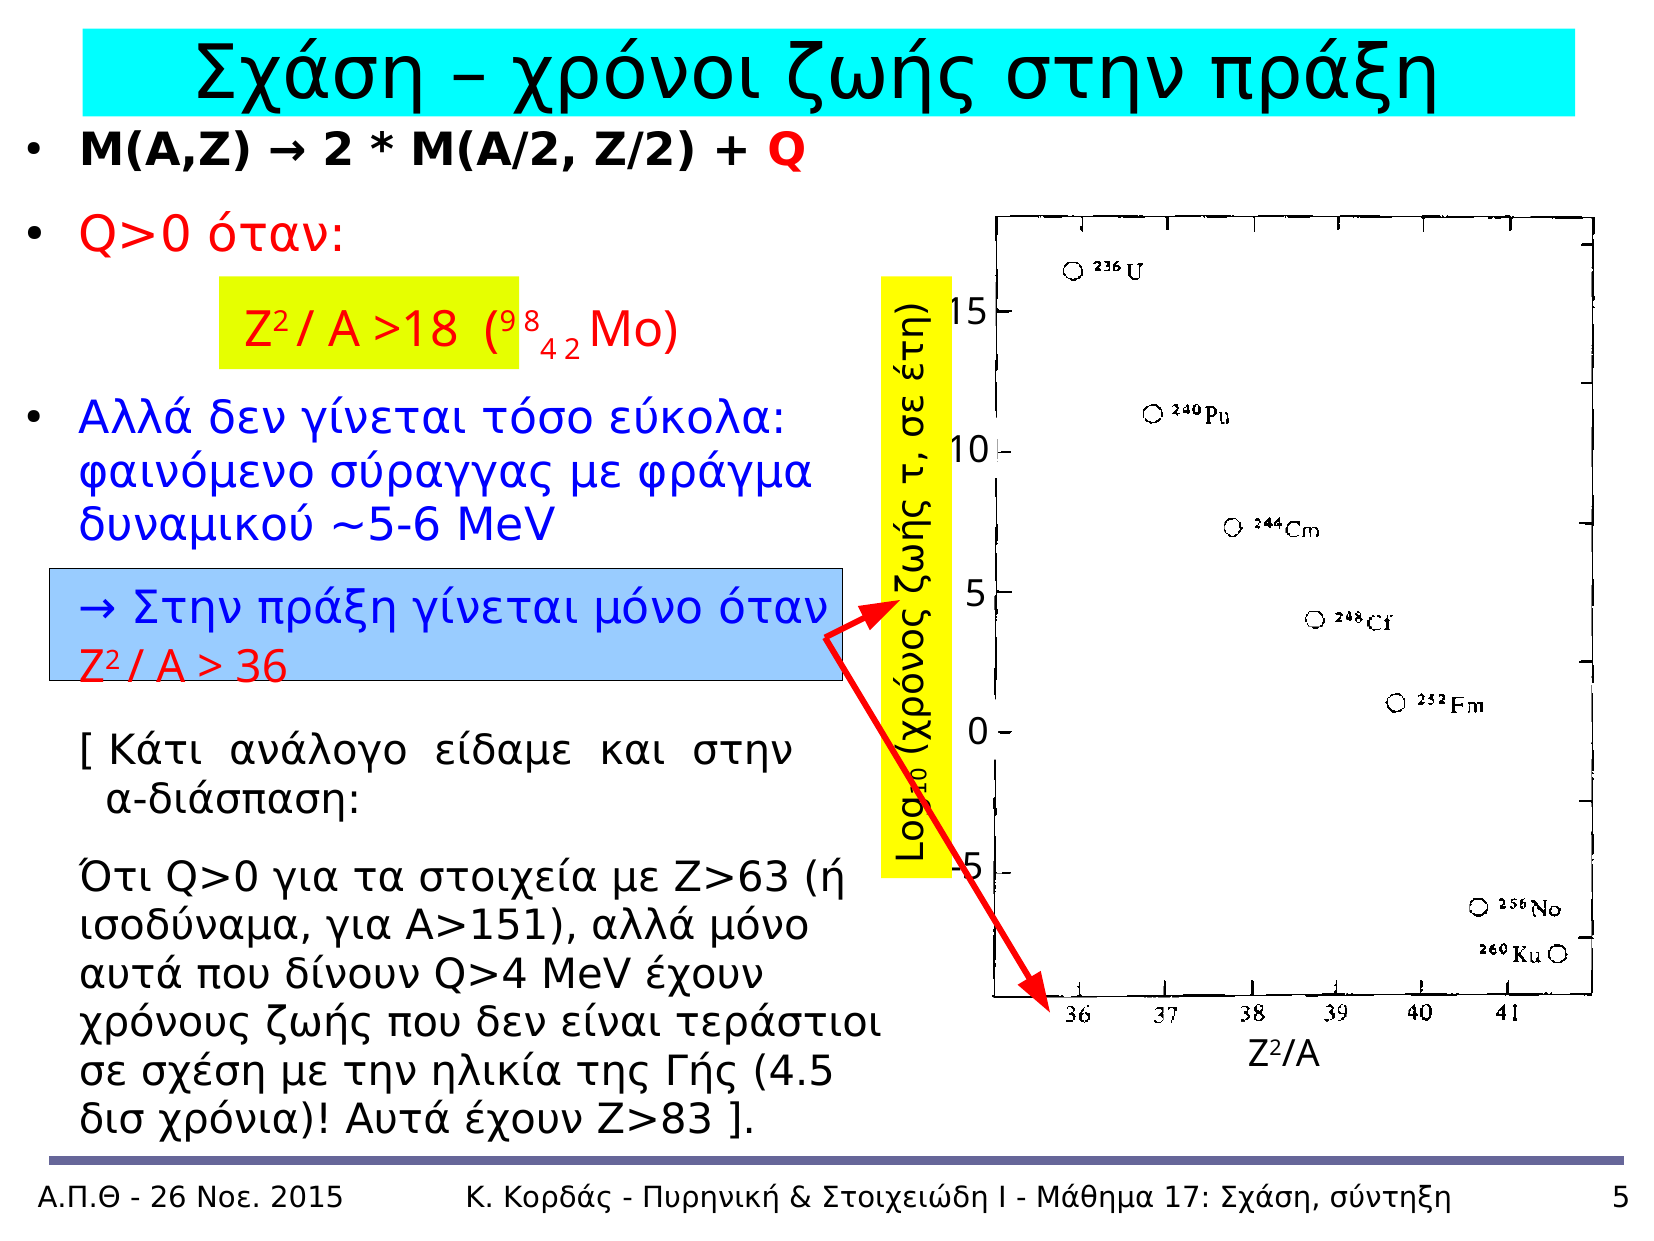

# Σχάση – χρόνοι ζωής στην πράξη
Μ(Α,Ζ) → 2 * Μ(Α/2, Ζ/2) + Q
Q>0 όταν:
Z2 / A >18 (9 84 2 Mo)
Αλλά δεν γίνεται τόσο εύκολα: φαινόμενο σύραγγας με φράγμα δυναμικού ~5-6 ΜeV
→ Στην πράξη γίνεται μόνο όταν Z2 / A > 36
[ Κάτι ανάλογο είδαμε και στην α-διάσπαση:
Ότι Q>0 για τα στοιχεία με Ζ>63 (ή ισοδύναμα, για Α>151), αλλά μόνο αυτά που δίνουν Q>4 MeV έχουν χρόνους ζωής που δεν είναι τεράστιοι σε σχέση με την ηλικία της Γής (4.5 δισ χρόνια)! Αυτά έχουν Ζ>83 ].
15
10
Log10 (χρόνος ζωής τ, σε έτη)
5
Log10( / 1 έτος)
0
-5
Z2/A
Α.Π.Θ - 26 Νοε. 2015
Κ. Κορδάς - Πυρηνική & Στοιχειώδη Ι - Μάθημα 17: Σχάση, σύντηξη
5